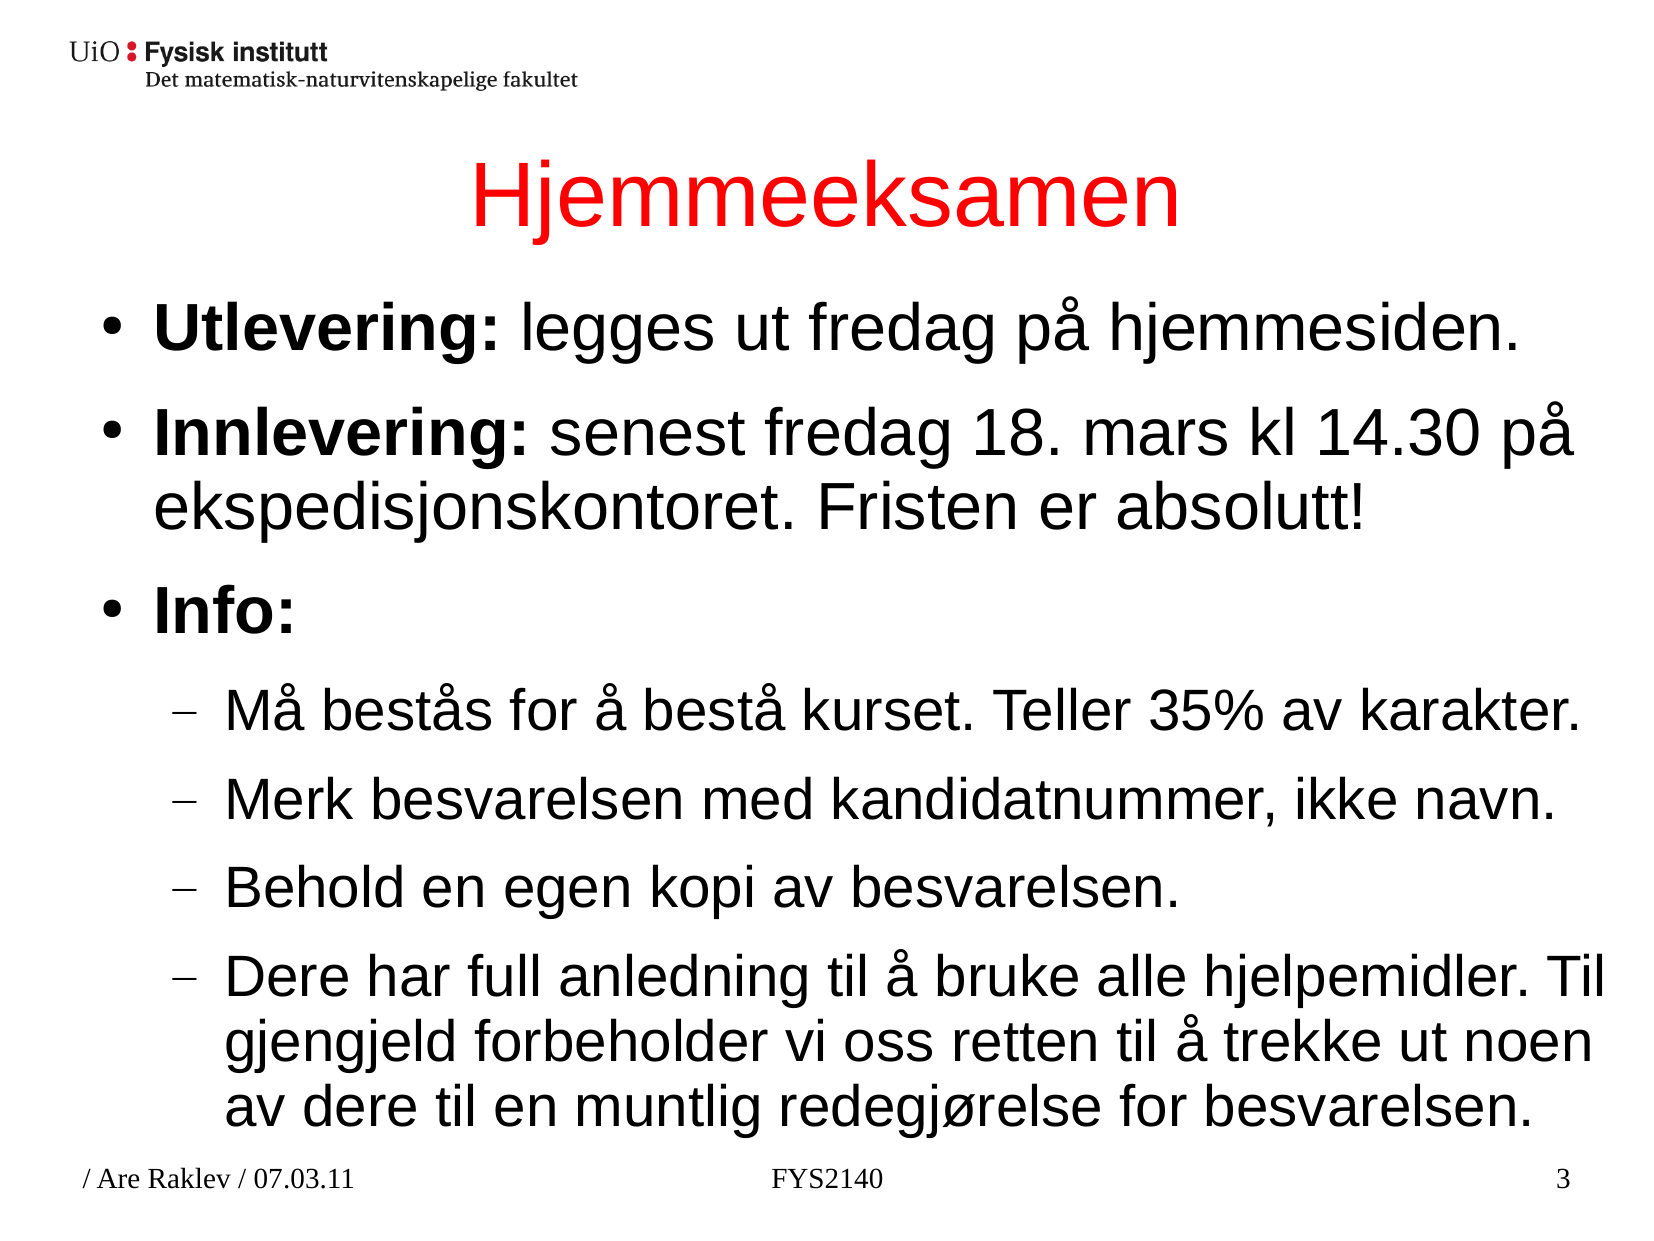

# Hjemmeeksamen
Utlevering: legges ut fredag på hjemmesiden.
Innlevering: senest fredag 18. mars kl 14.30 på ekspedisjonskontoret. Fristen er absolutt!
Info:
Må bestås for å bestå kurset. Teller 35% av karakter.
Merk besvarelsen med kandidatnummer, ikke navn.
Behold en egen kopi av besvarelsen.
Dere har full anledning til å bruke alle hjelpemidler. Til gjengjeld forbeholder vi oss retten til å trekke ut noen av dere til en muntlig redegjørelse for besvarelsen.
/ Are Raklev / 07.03.11
FYS2140
3